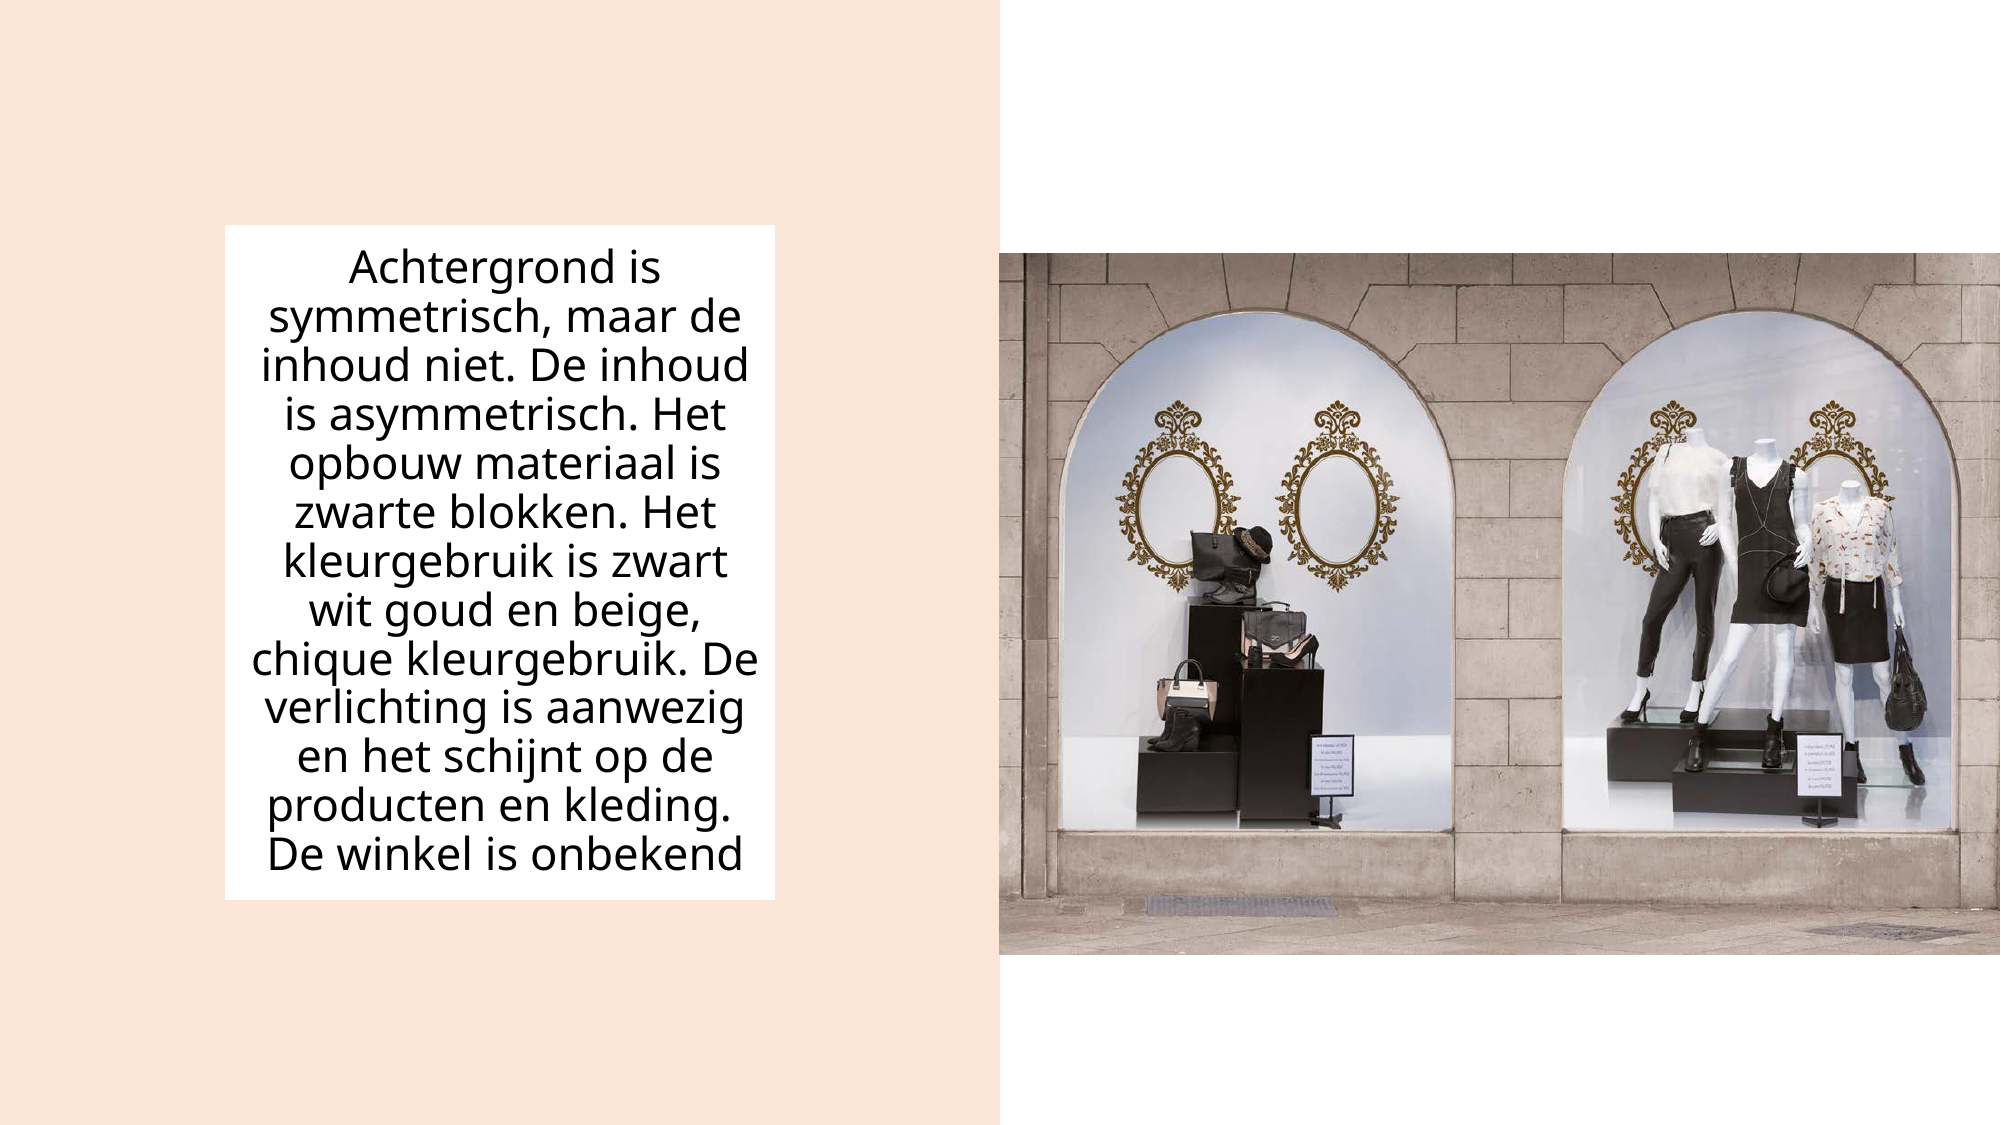

# Achtergrond is symmetrisch, maar de inhoud niet. De inhoud is asymmetrisch. Het opbouw materiaal is zwarte blokken. Het kleurgebruik is zwart wit goud en beige, chique kleurgebruik. De verlichting is aanwezig en het schijnt op de producten en kleding. De winkel is onbekend